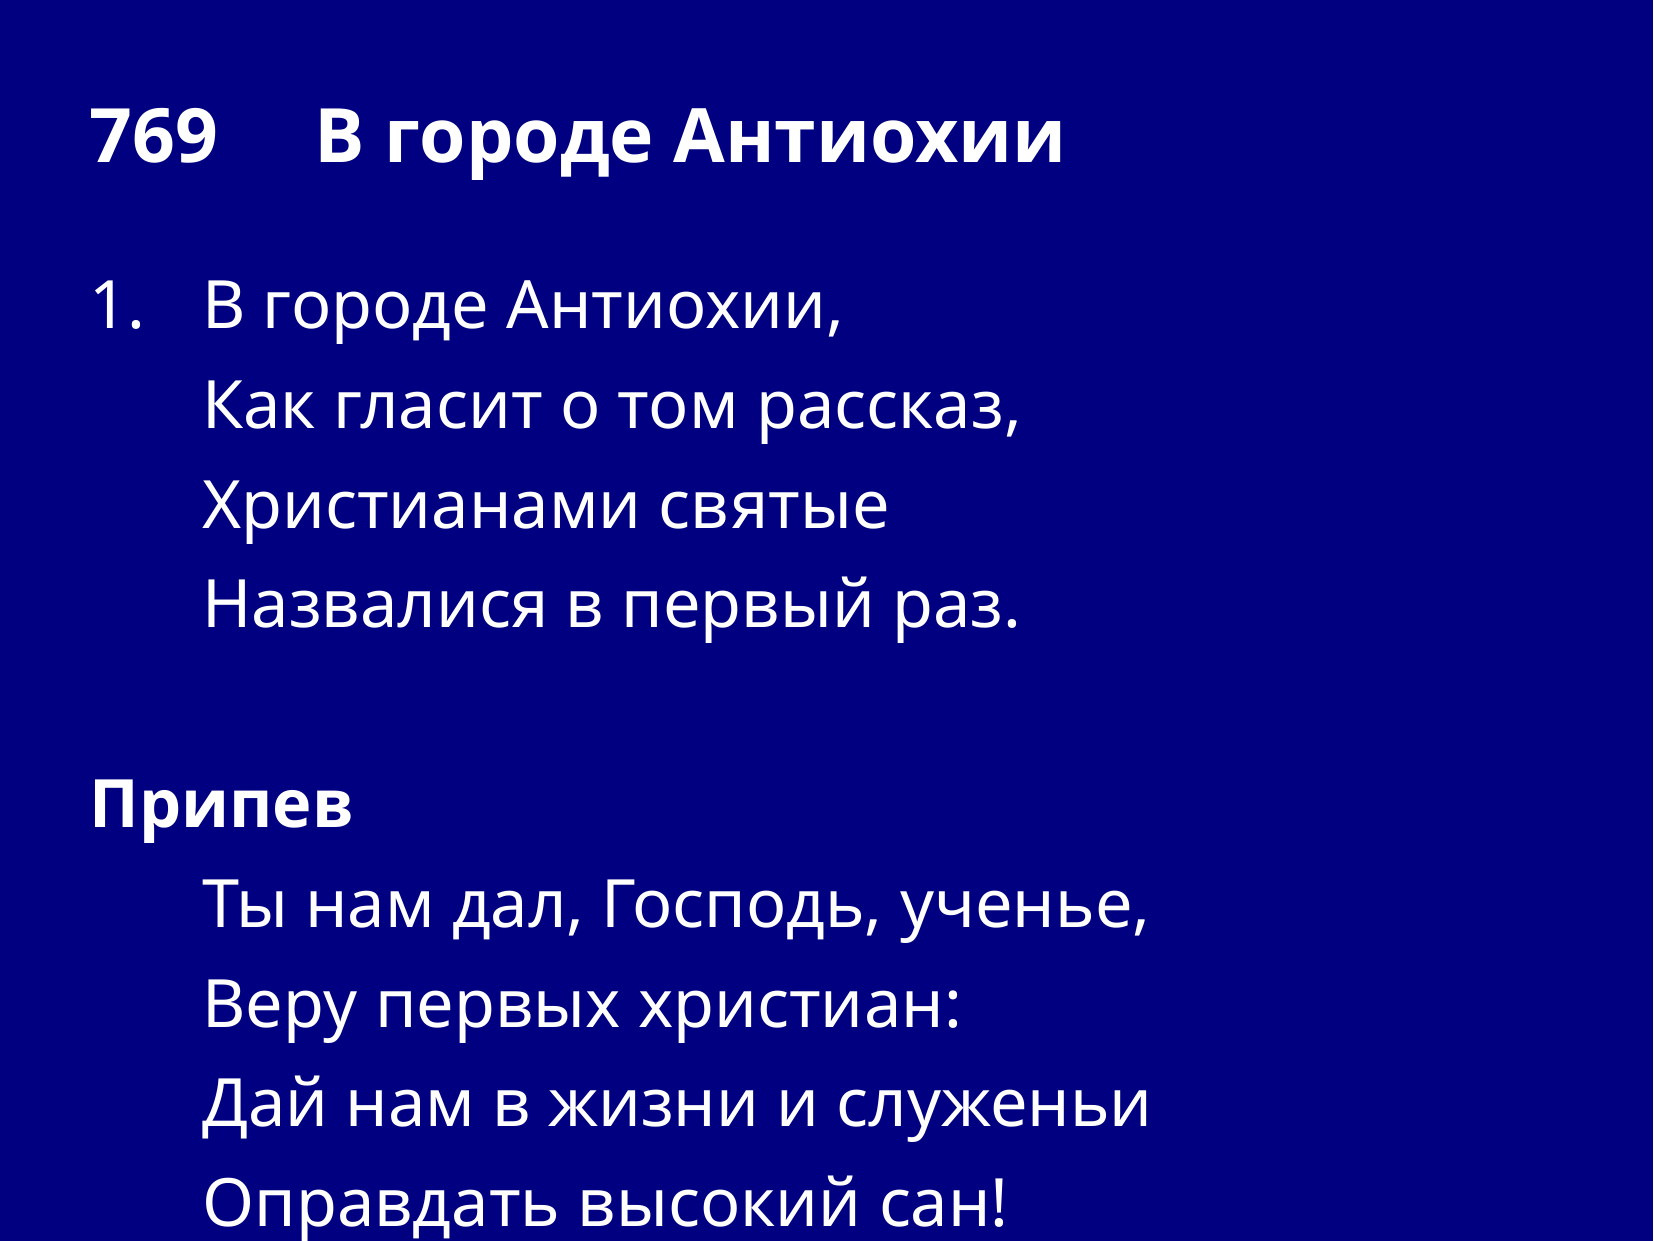

769	В городе Антиохии
1.	В городе Антиохии,
	Как гласит о том рассказ,
	Христианами святые
	Назвалися в первый раз.
Припев
	Ты нам дал, Господь, ученье,
	Веру первых христиан:
	Дай нам в жизни и служеньи
	Оправдать высокий сан!